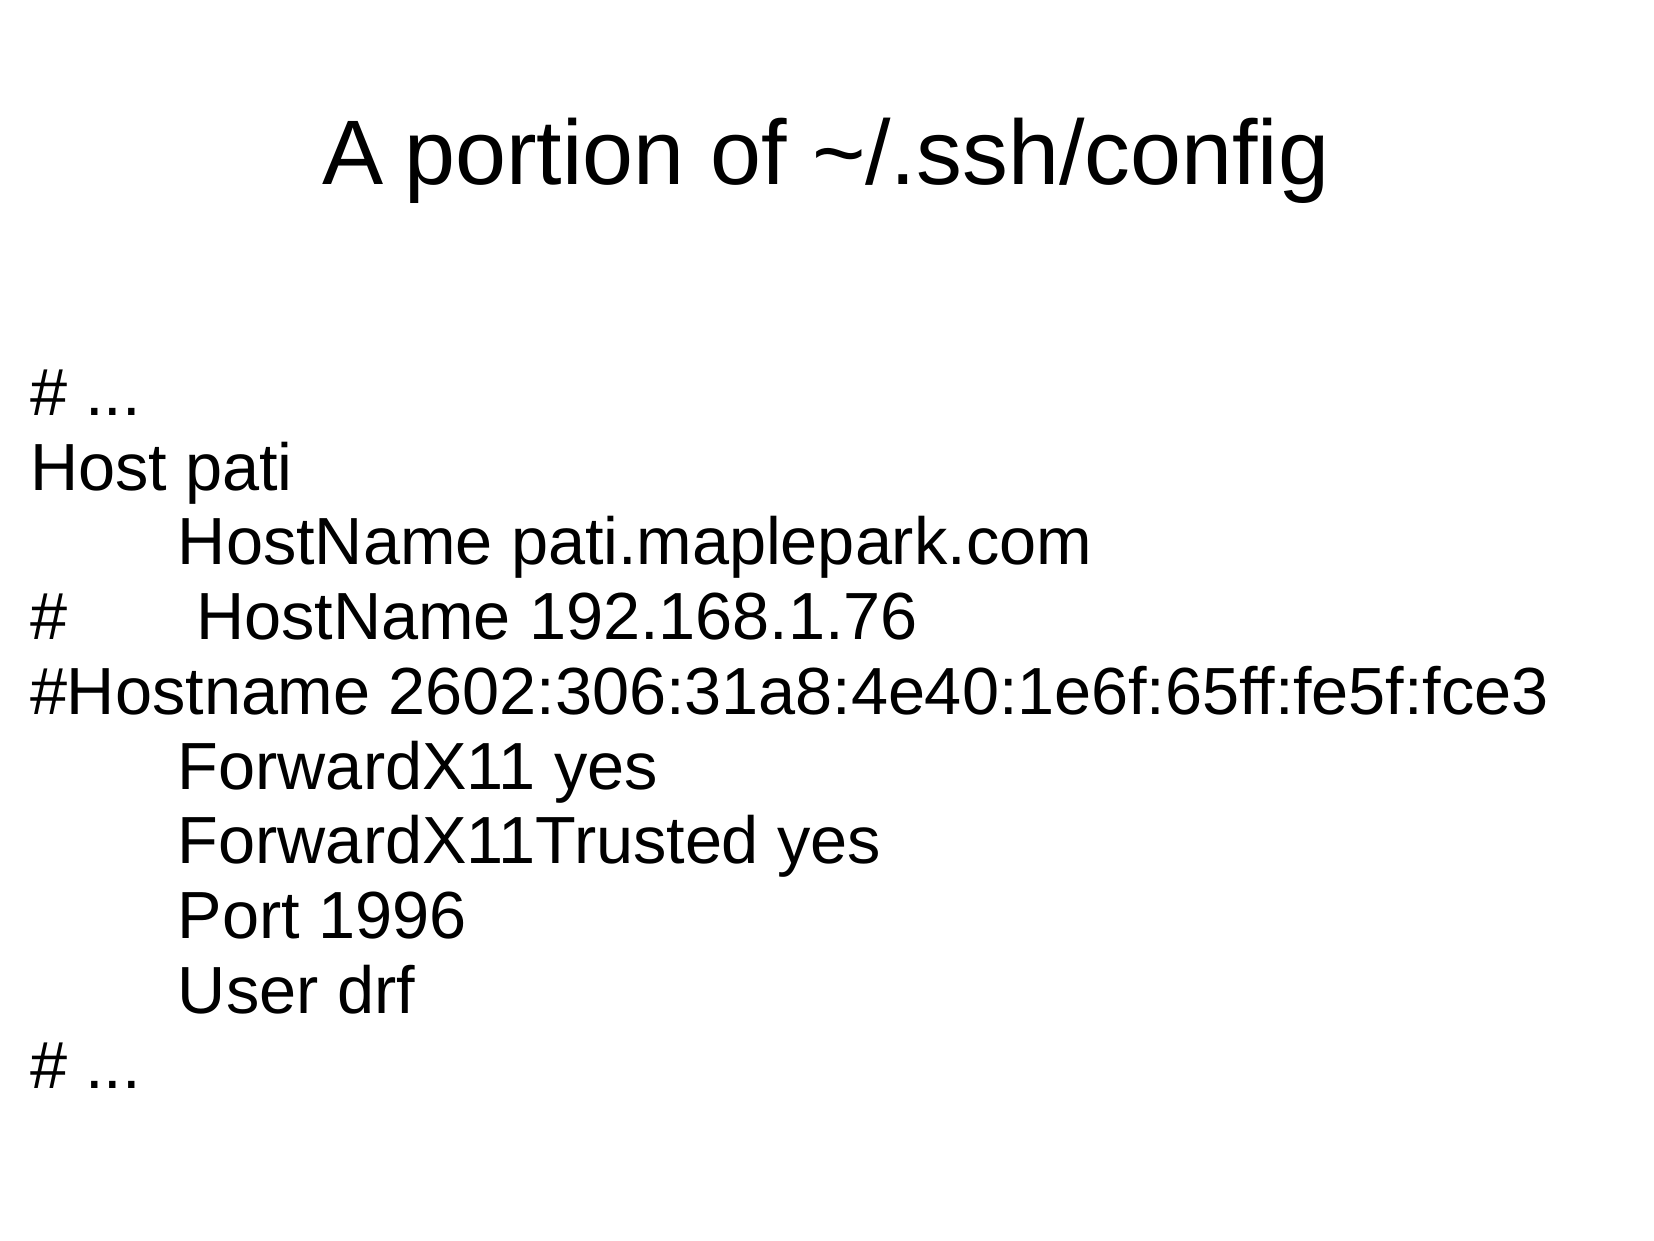

# A portion of ~/.ssh/config
# ...
Host pati
 HostName pati.maplepark.com
# HostName 192.168.1.76
#Hostname 2602:306:31a8:4e40:1e6f:65ff:fe5f:fce3
 ForwardX11 yes
 ForwardX11Trusted yes
 Port 1996
 User drf
# ...